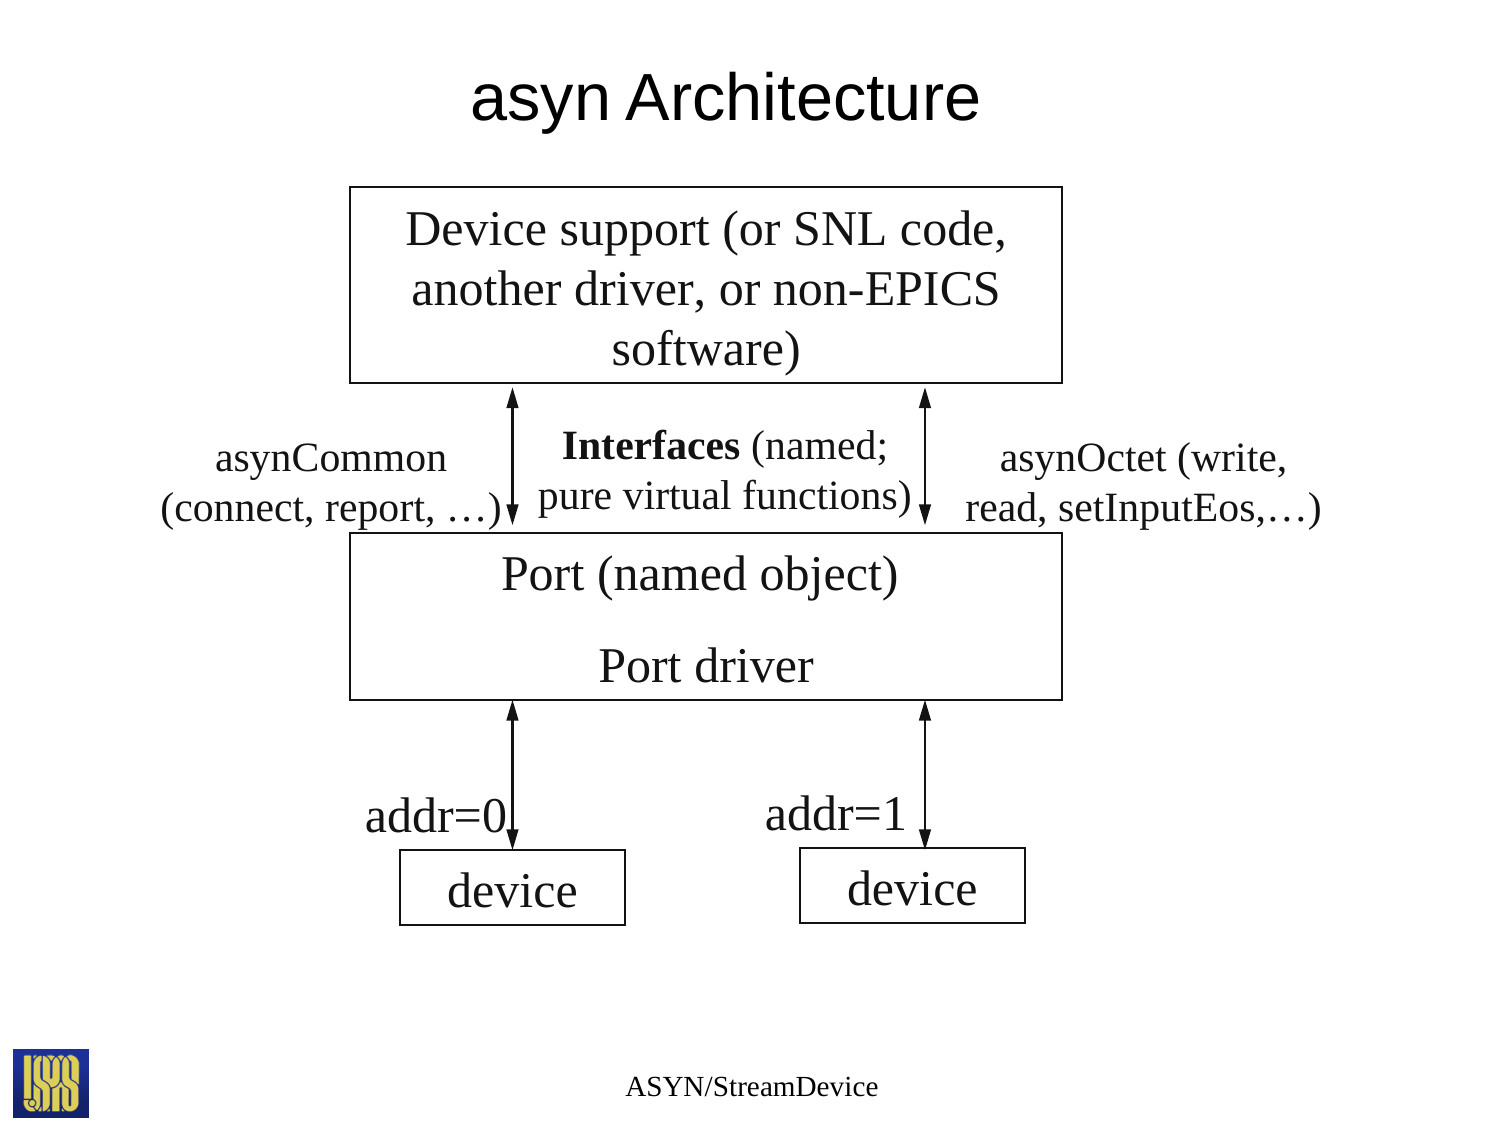

# asyn Architecture
Device support (or SNL code, another driver, or non-EPICS software)
Interfaces (named; pure virtual functions)
asynCommon (connect, report, …)
asynOctet (write, read, setInputEos,…)
Port (named object)
Port driver
addr=1
addr=0
device
device